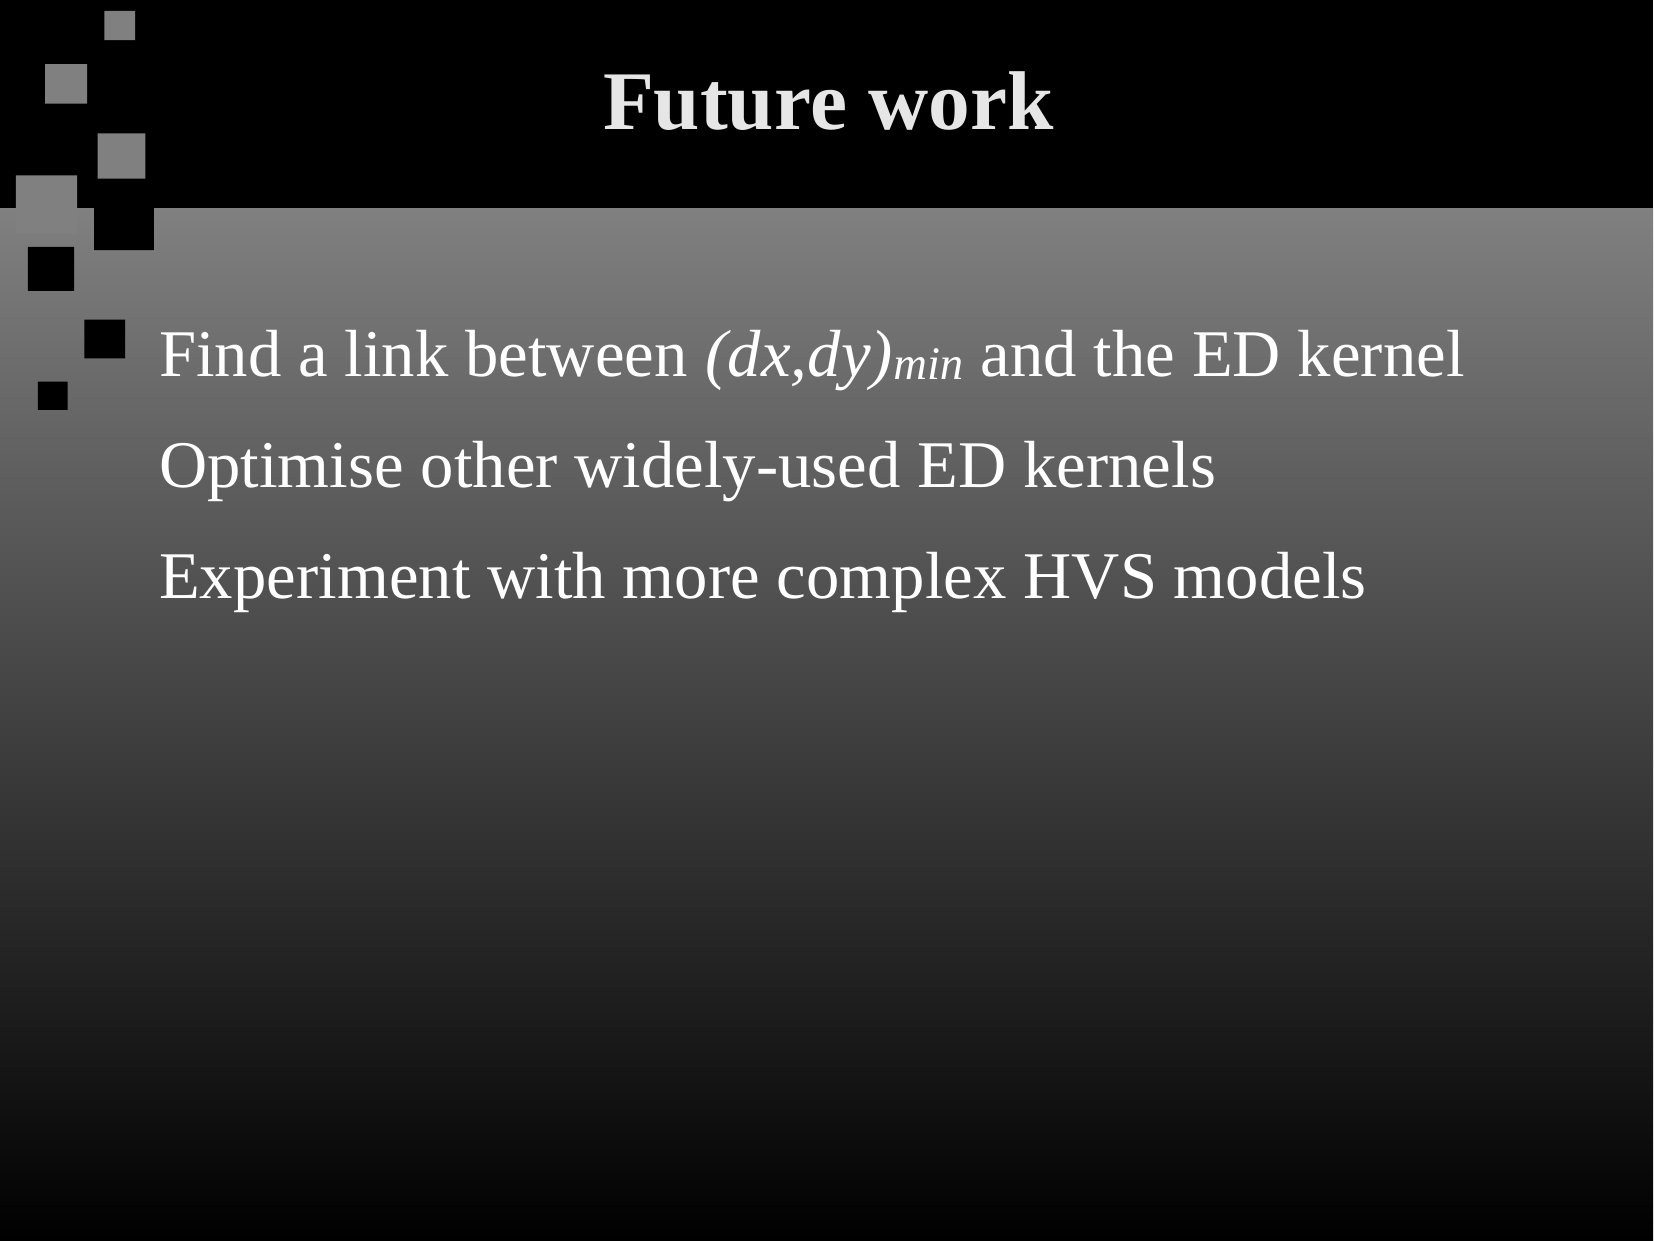

# Future work
Find a link between (dx,dy)min and the ED kernel
Optimise other widely-used ED kernels
Experiment with more complex HVS models